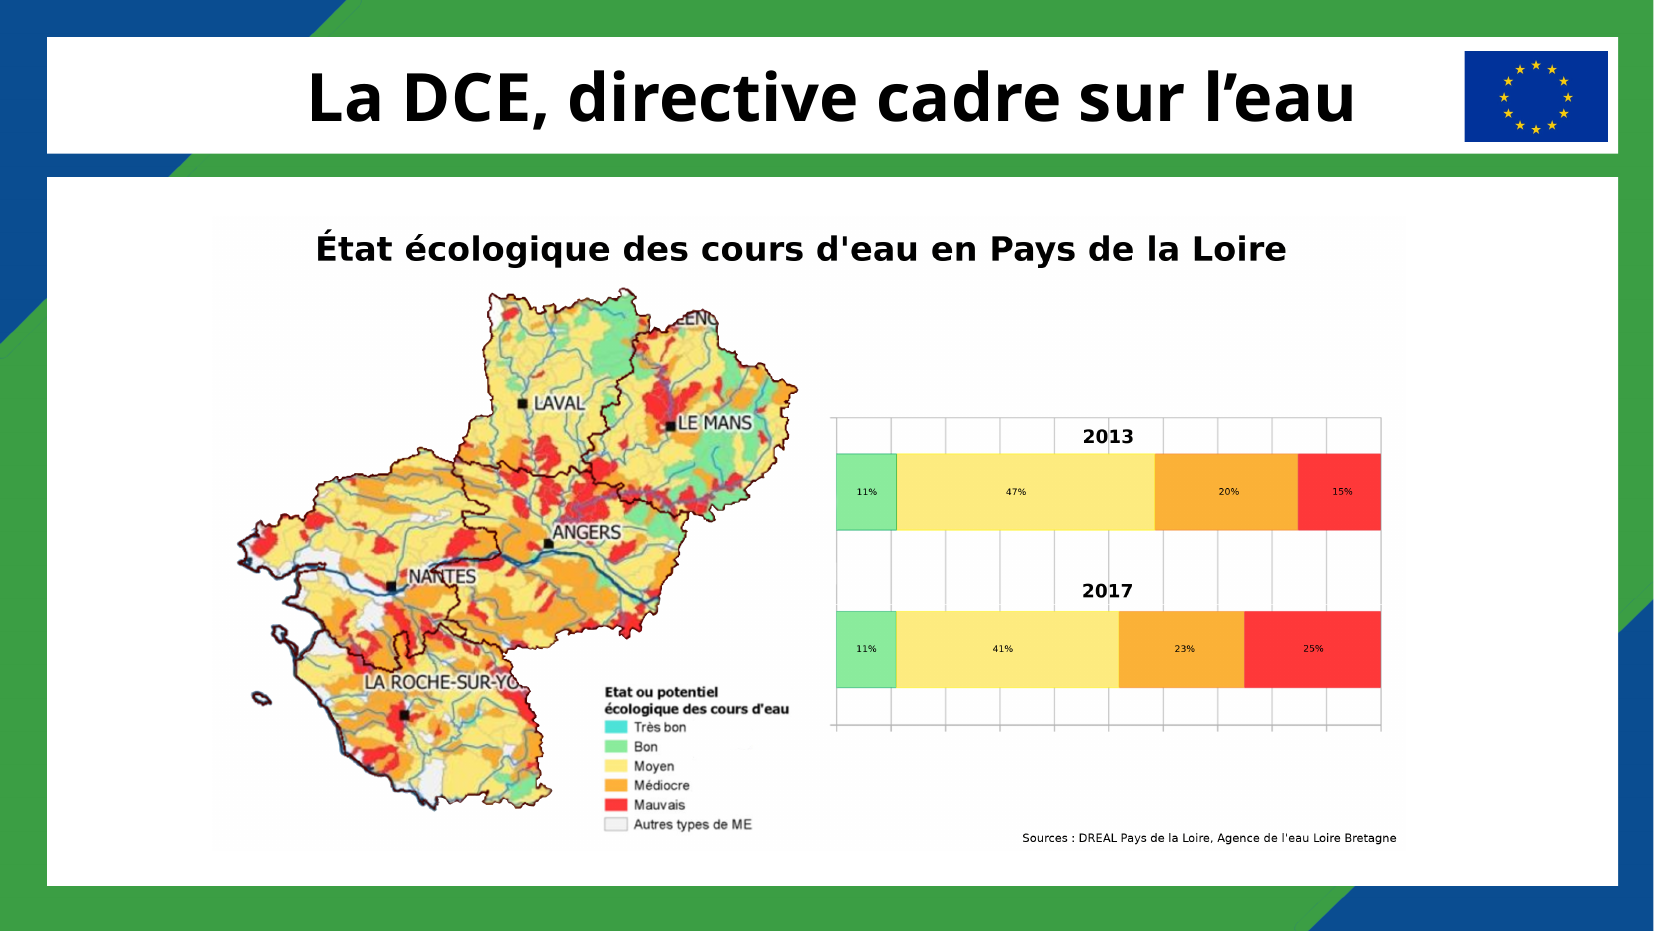

# La DCE, directive cadre sur l’eau